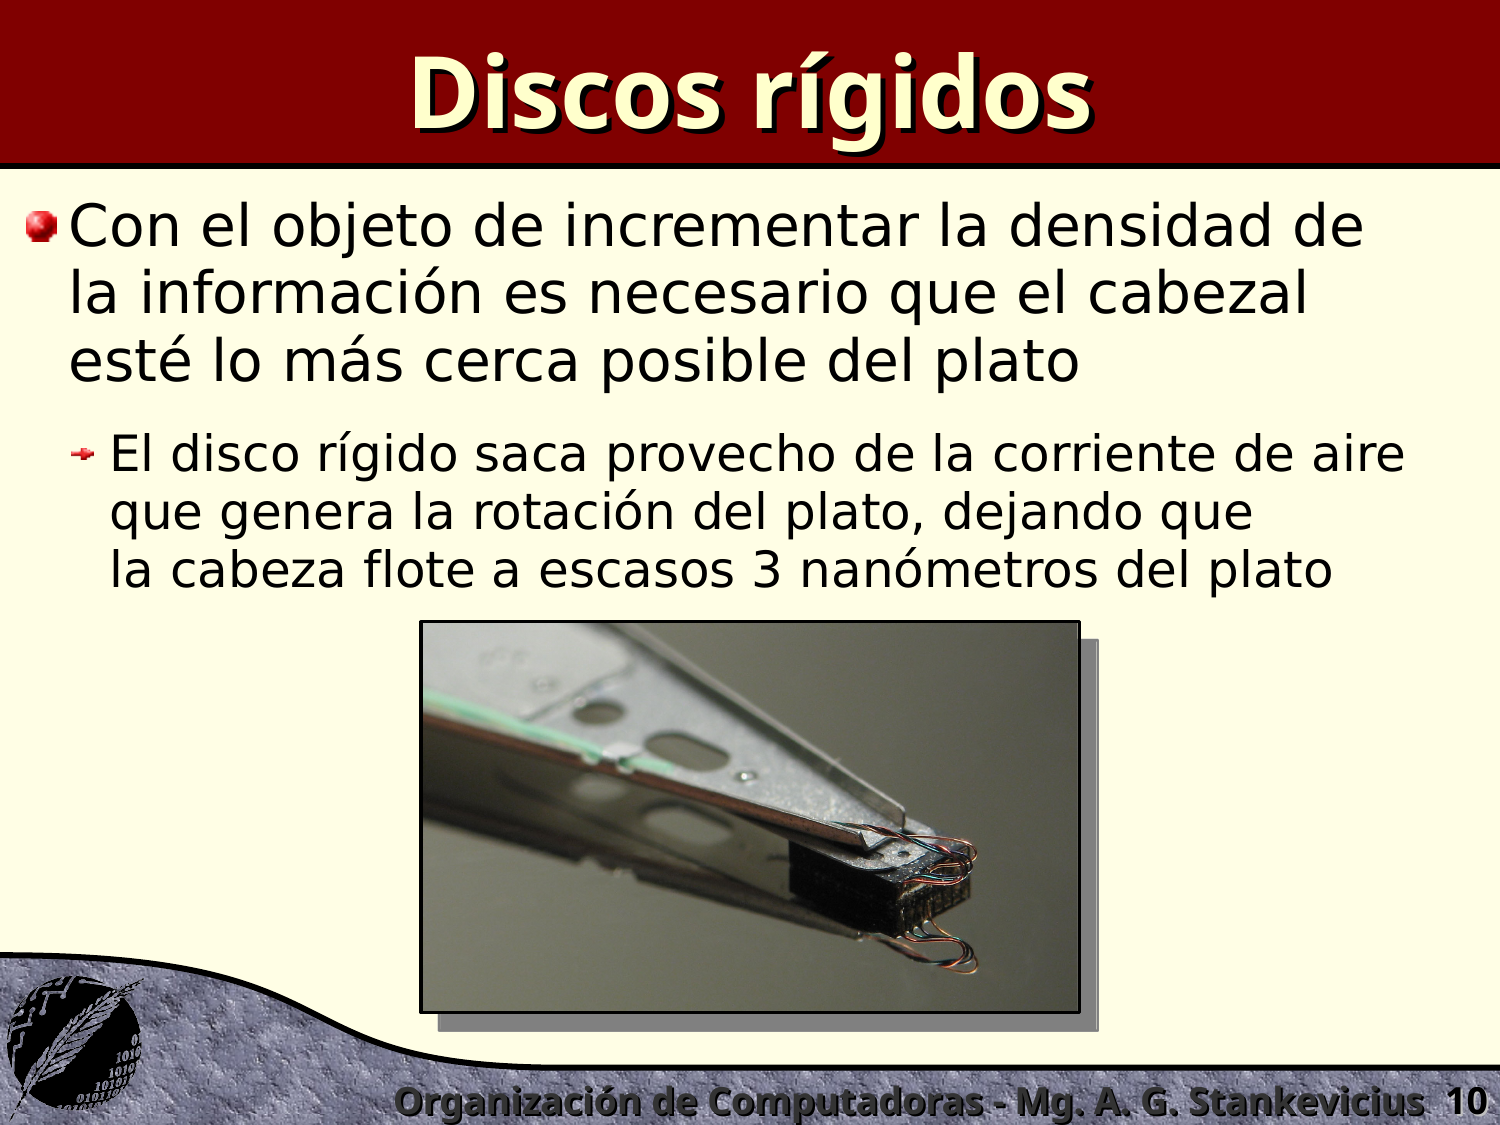

# Discos rígidos
Con el objeto de incrementar la densidad de
la información es necesario que el cabezal
esté lo más cerca posible del plato
El disco rígido saca provecho de la corriente de aire que genera la rotación del plato, dejando que
la cabeza flote a escasos 3 nanómetros del plato
10